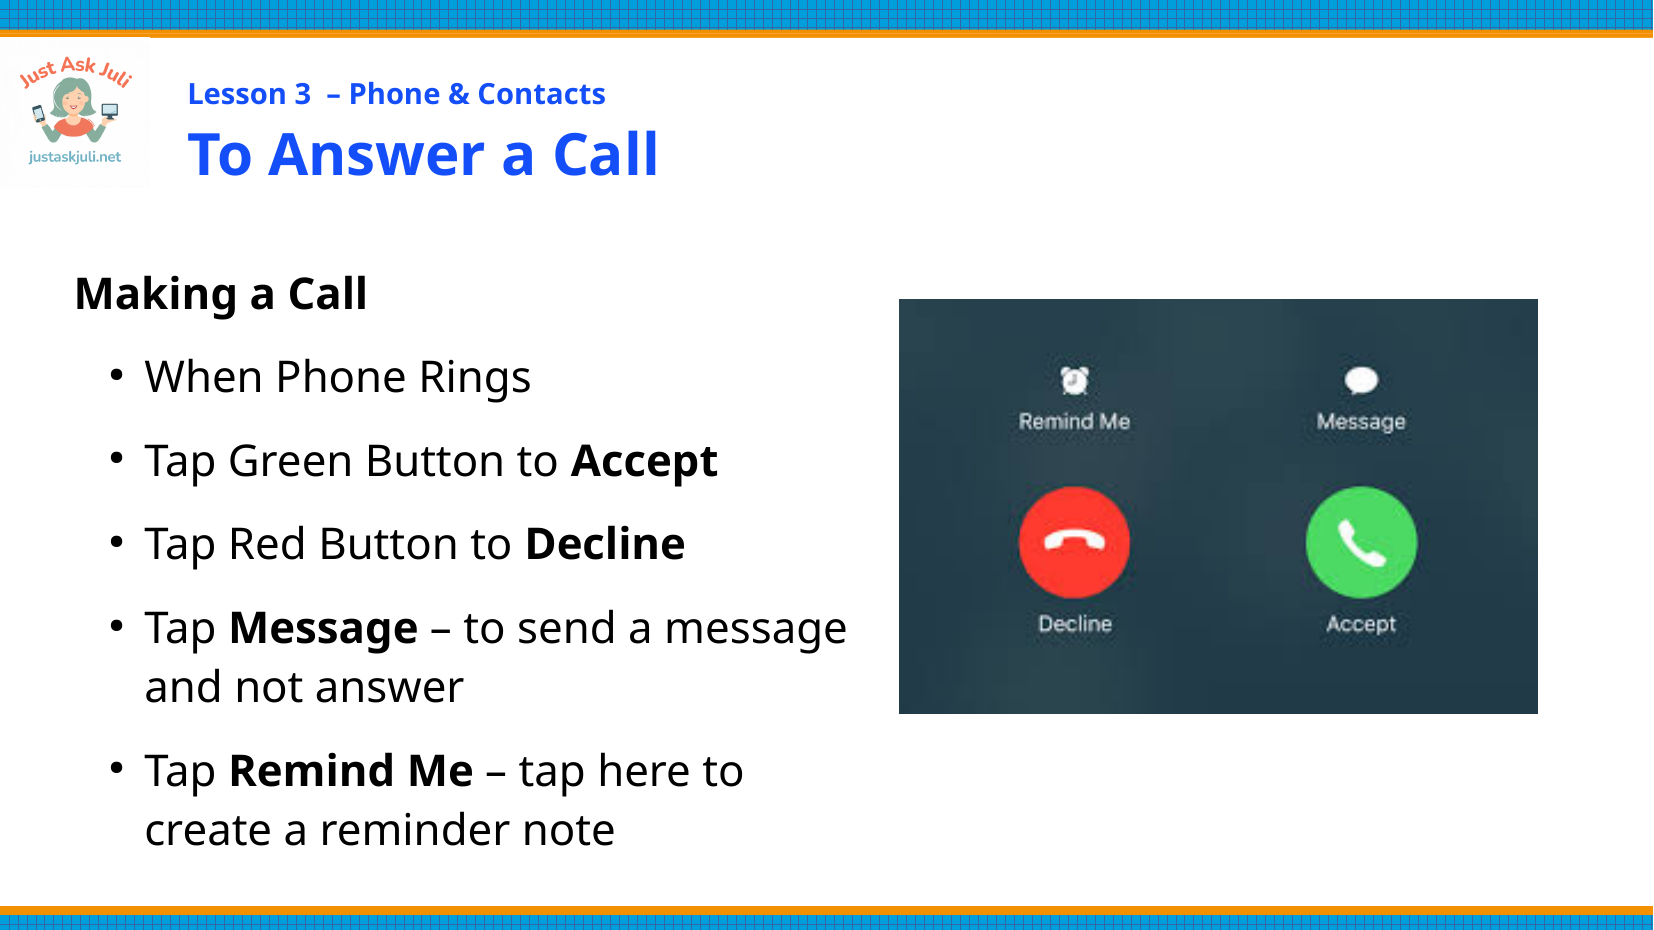

Lesson 3 – Phone & Contacts
To Answer a Call
Making a Call
When Phone Rings
Tap Green Button to Accept
Tap Red Button to Decline
Tap Message – to send a message and not answer
Tap Remind Me – tap here to create a reminder note